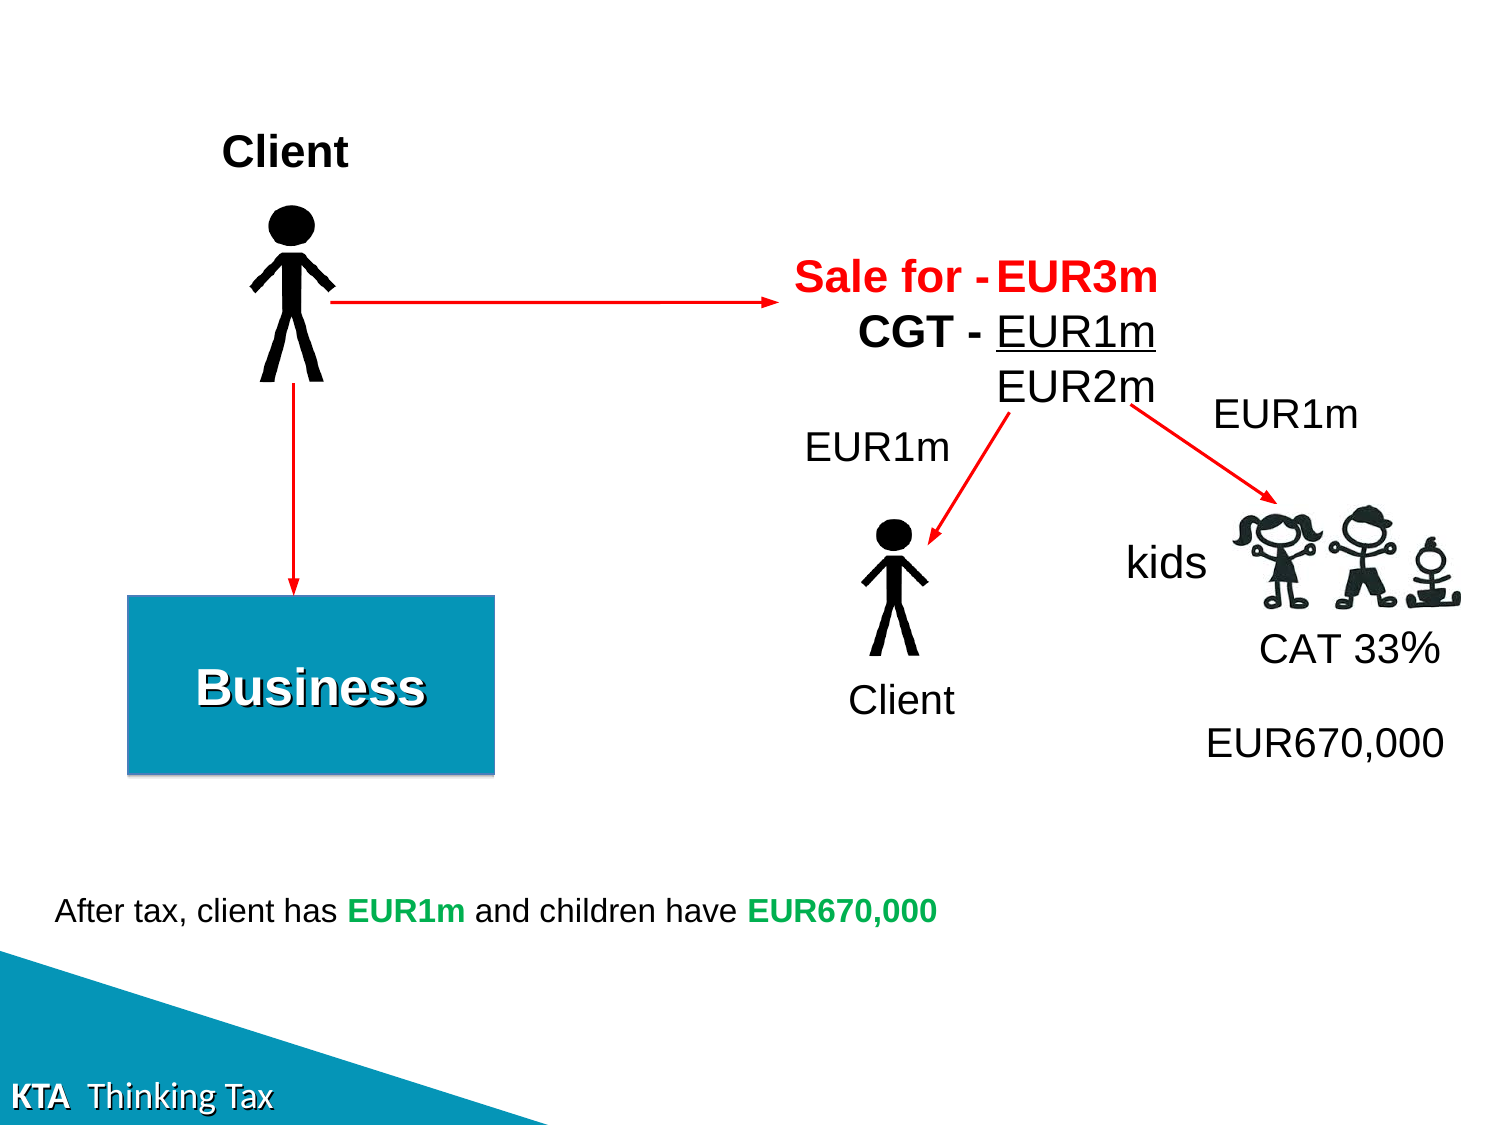

Client
EUR3m
EUR1m
EUR2m
Sale for -
 CGT -
EUR1m
EUR1m
kids
 CAT 33%
Business
Client
 EUR670,000
After tax, client has EUR1m and children have EUR670,000